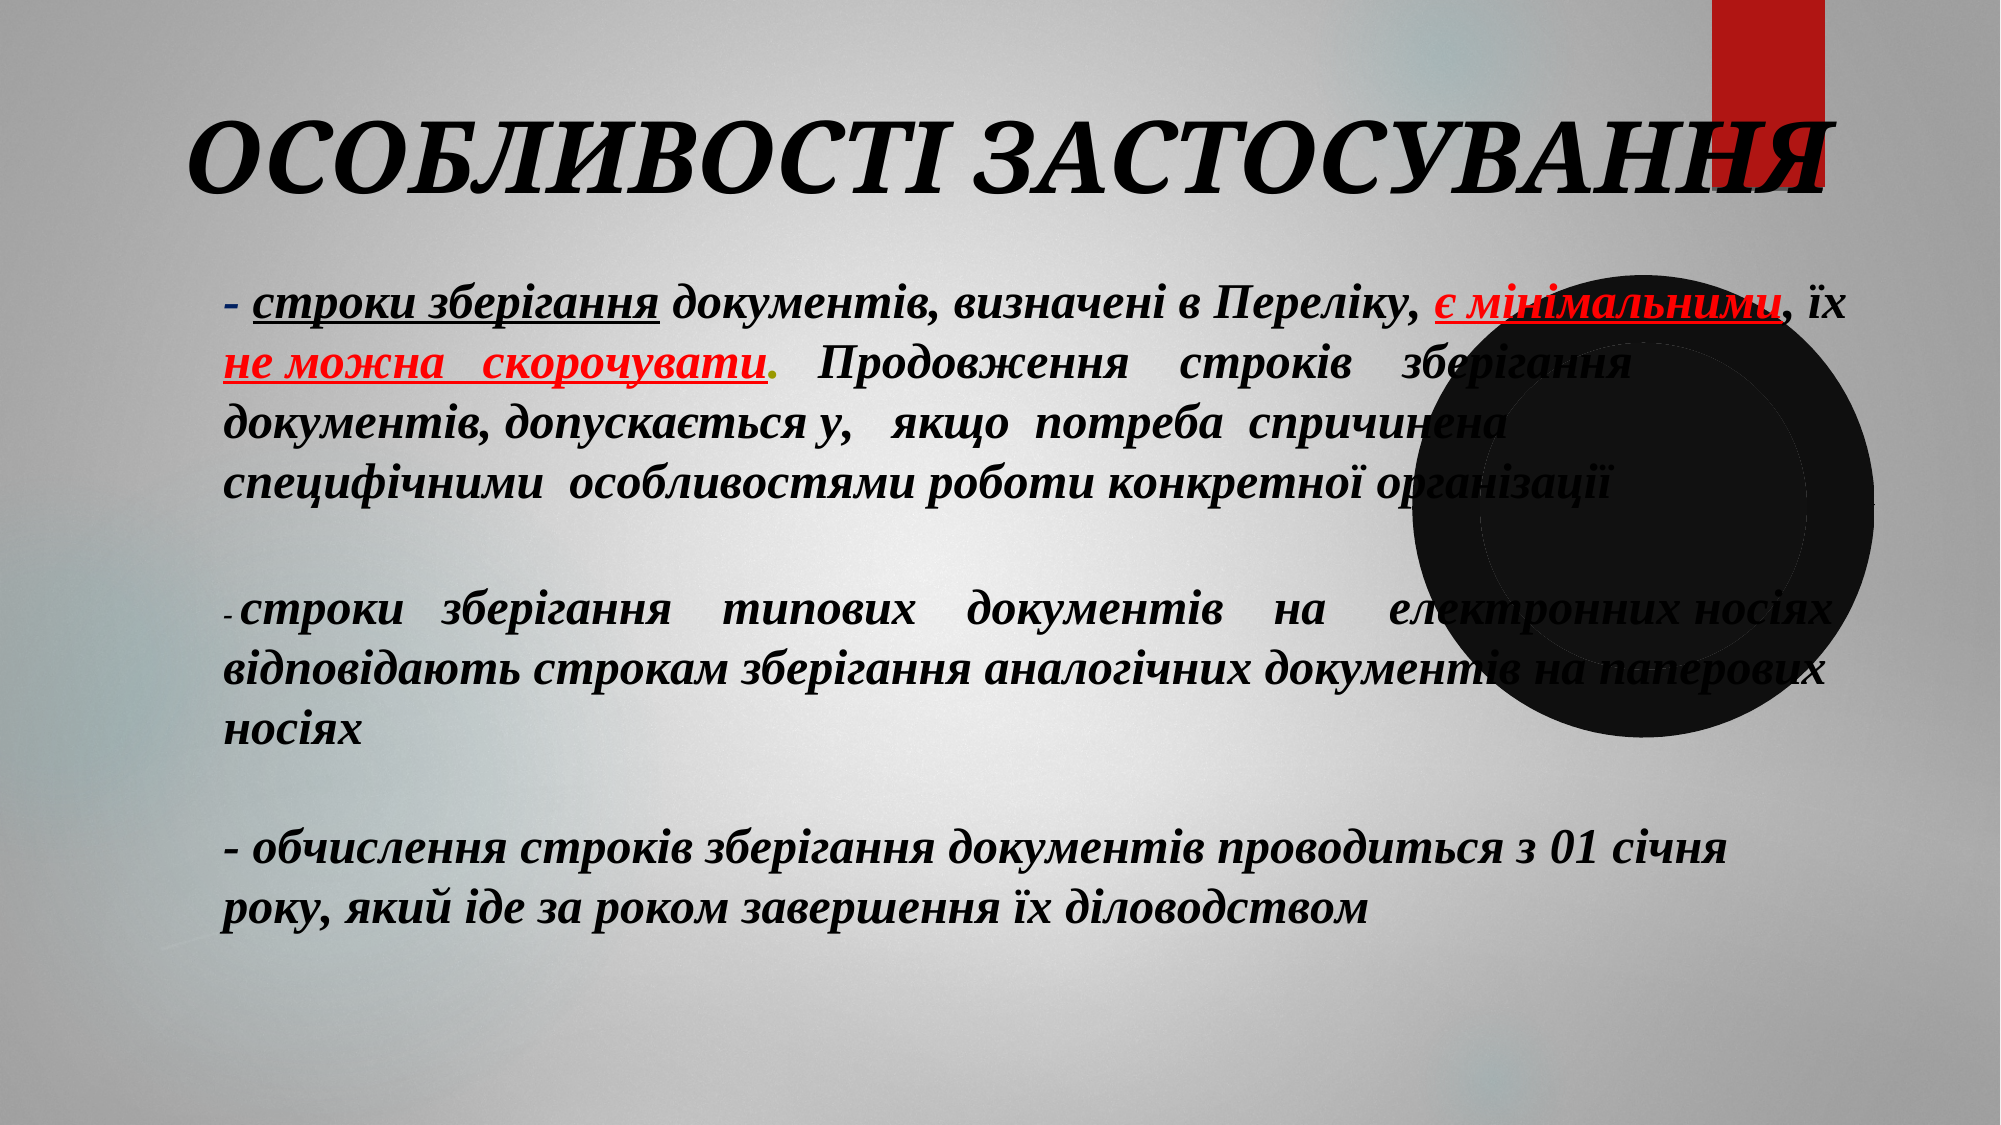

ОСОБЛИВОСТІ ЗАСТОСУВАННЯ
- строки зберігання документів, визначені в Переліку, є мінімальними, їх не можна скорочувати. Продовження строків зберігання документів, допускається у, якщо потреба спричинена специфічними особливостями роботи конкретної організації
- строки зберігання типових документів на електронних носіях відповідають строкам зберігання аналогічних документів на паперових носіях
- обчислення строків зберігання документів проводиться з 01 січня року, який іде за роком завершення їх діловодством